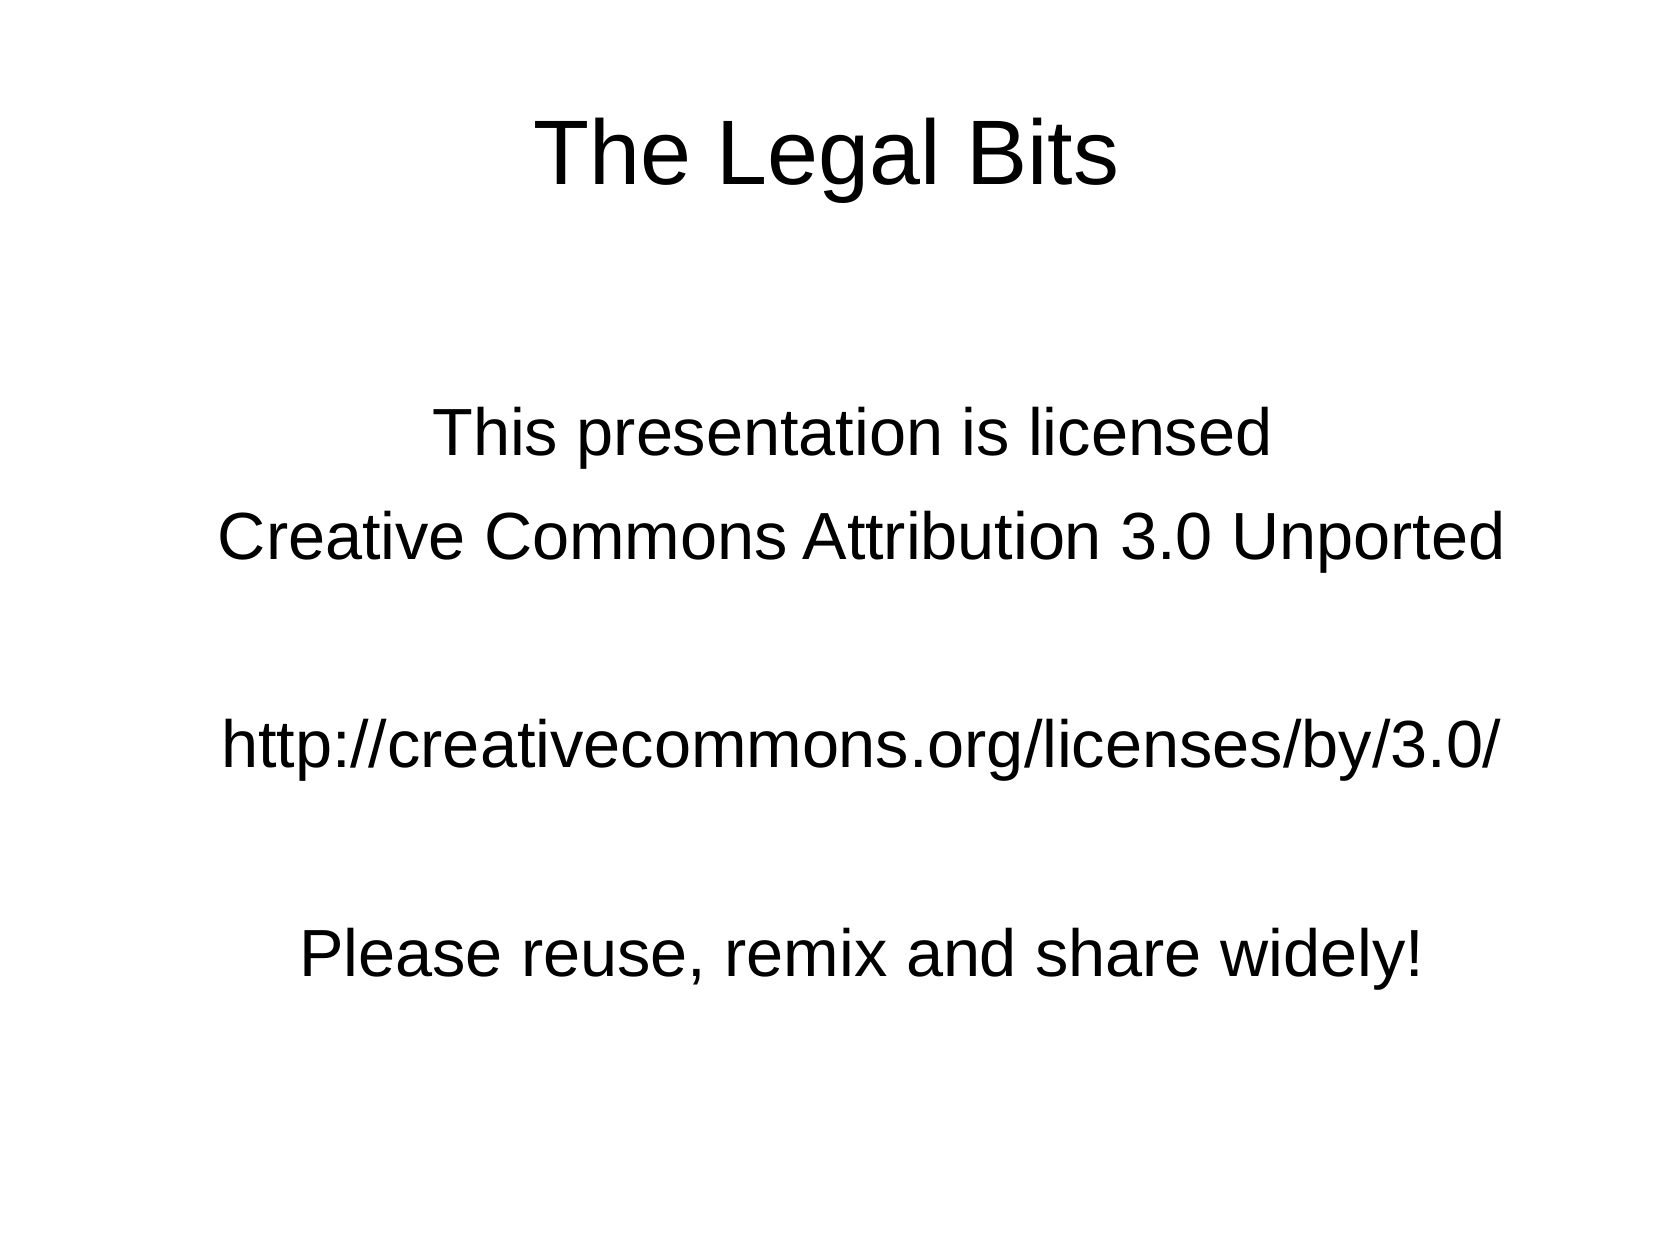

# The Legal Bits
This presentation is licensed
Creative Commons Attribution 3.0 Unported
http://creativecommons.org/licenses/by/3.0/
Please reuse, remix and share widely!